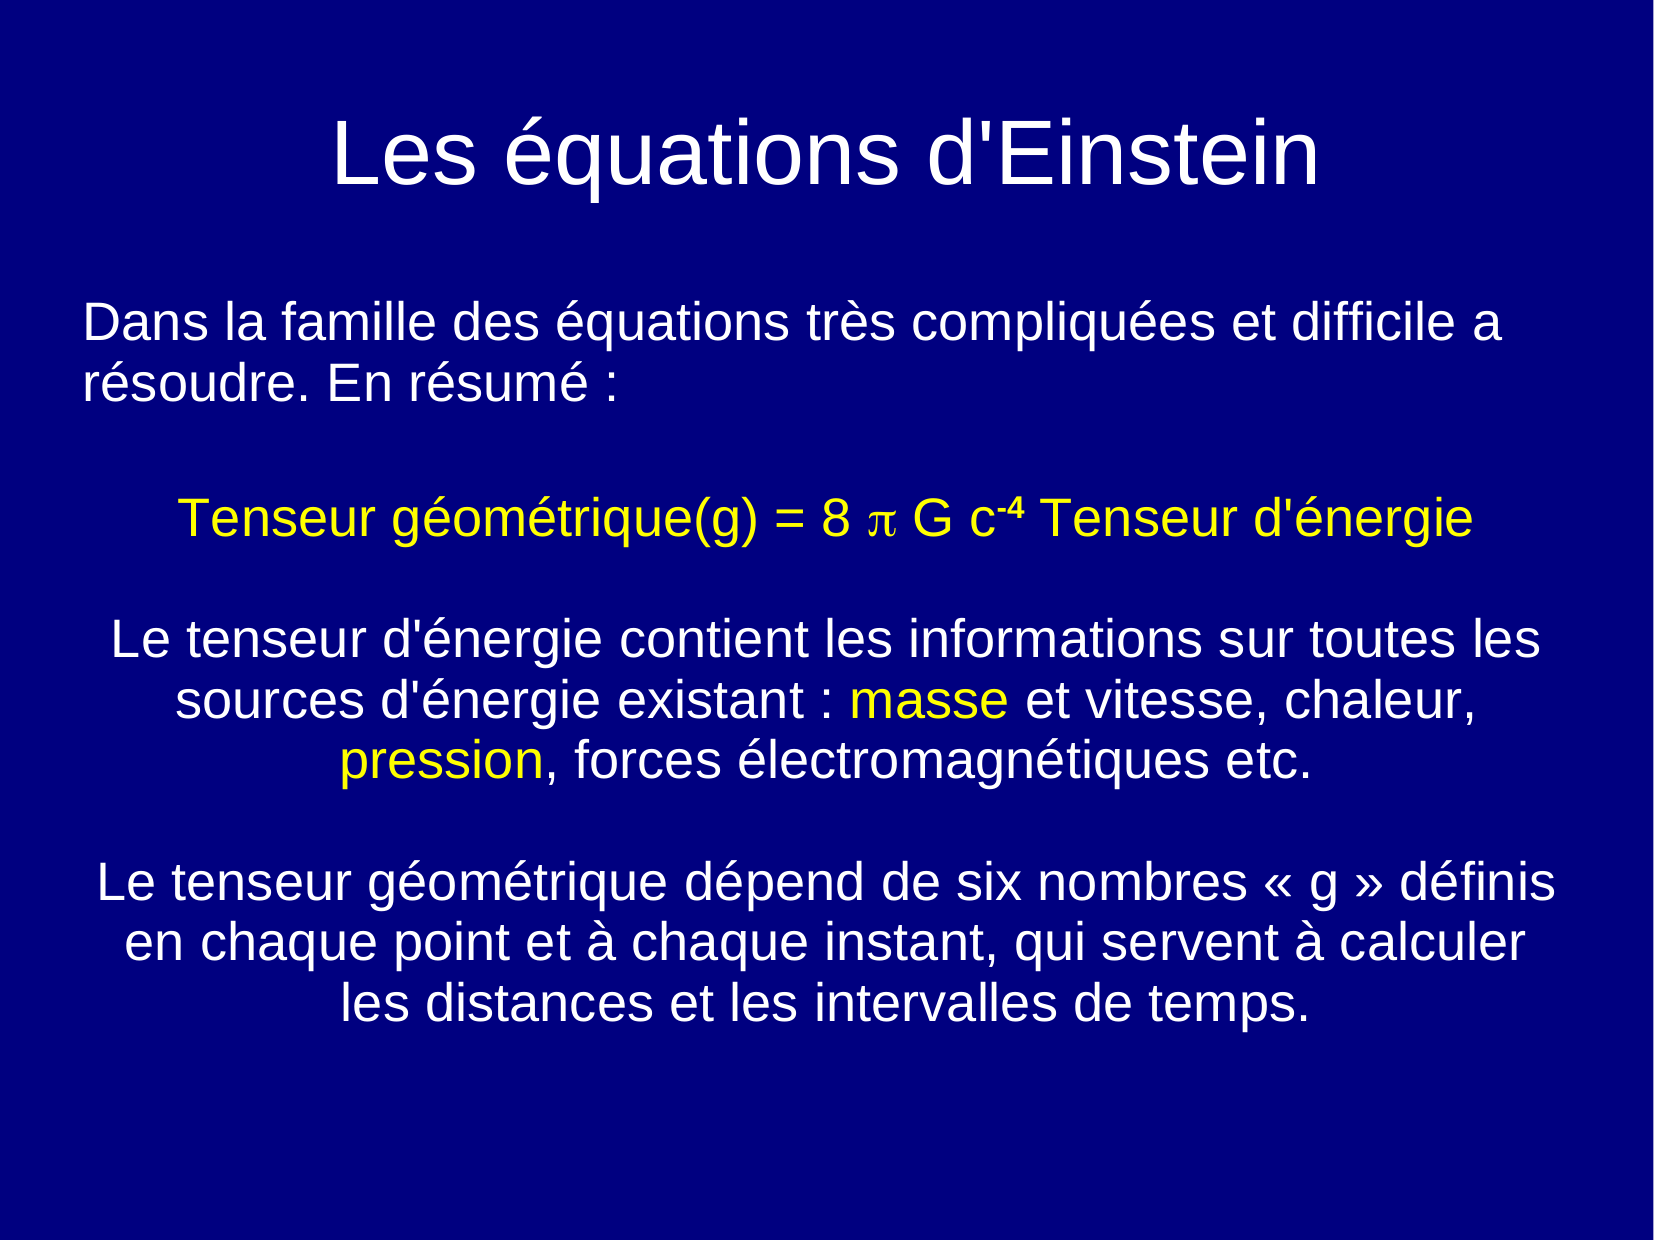

# Les équations d'Einstein
Dans la famille des équations très compliquées et difficile a résoudre. En résumé :
Tenseur géométrique(g) = 8 p G c-4 Tenseur d'énergie
Le tenseur d'énergie contient les informations sur toutes les sources d'énergie existant : masse et vitesse, chaleur, pression, forces électromagnétiques etc.
Le tenseur géométrique dépend de six nombres « g » définis en chaque point et à chaque instant, qui servent à calculer les distances et les intervalles de temps.